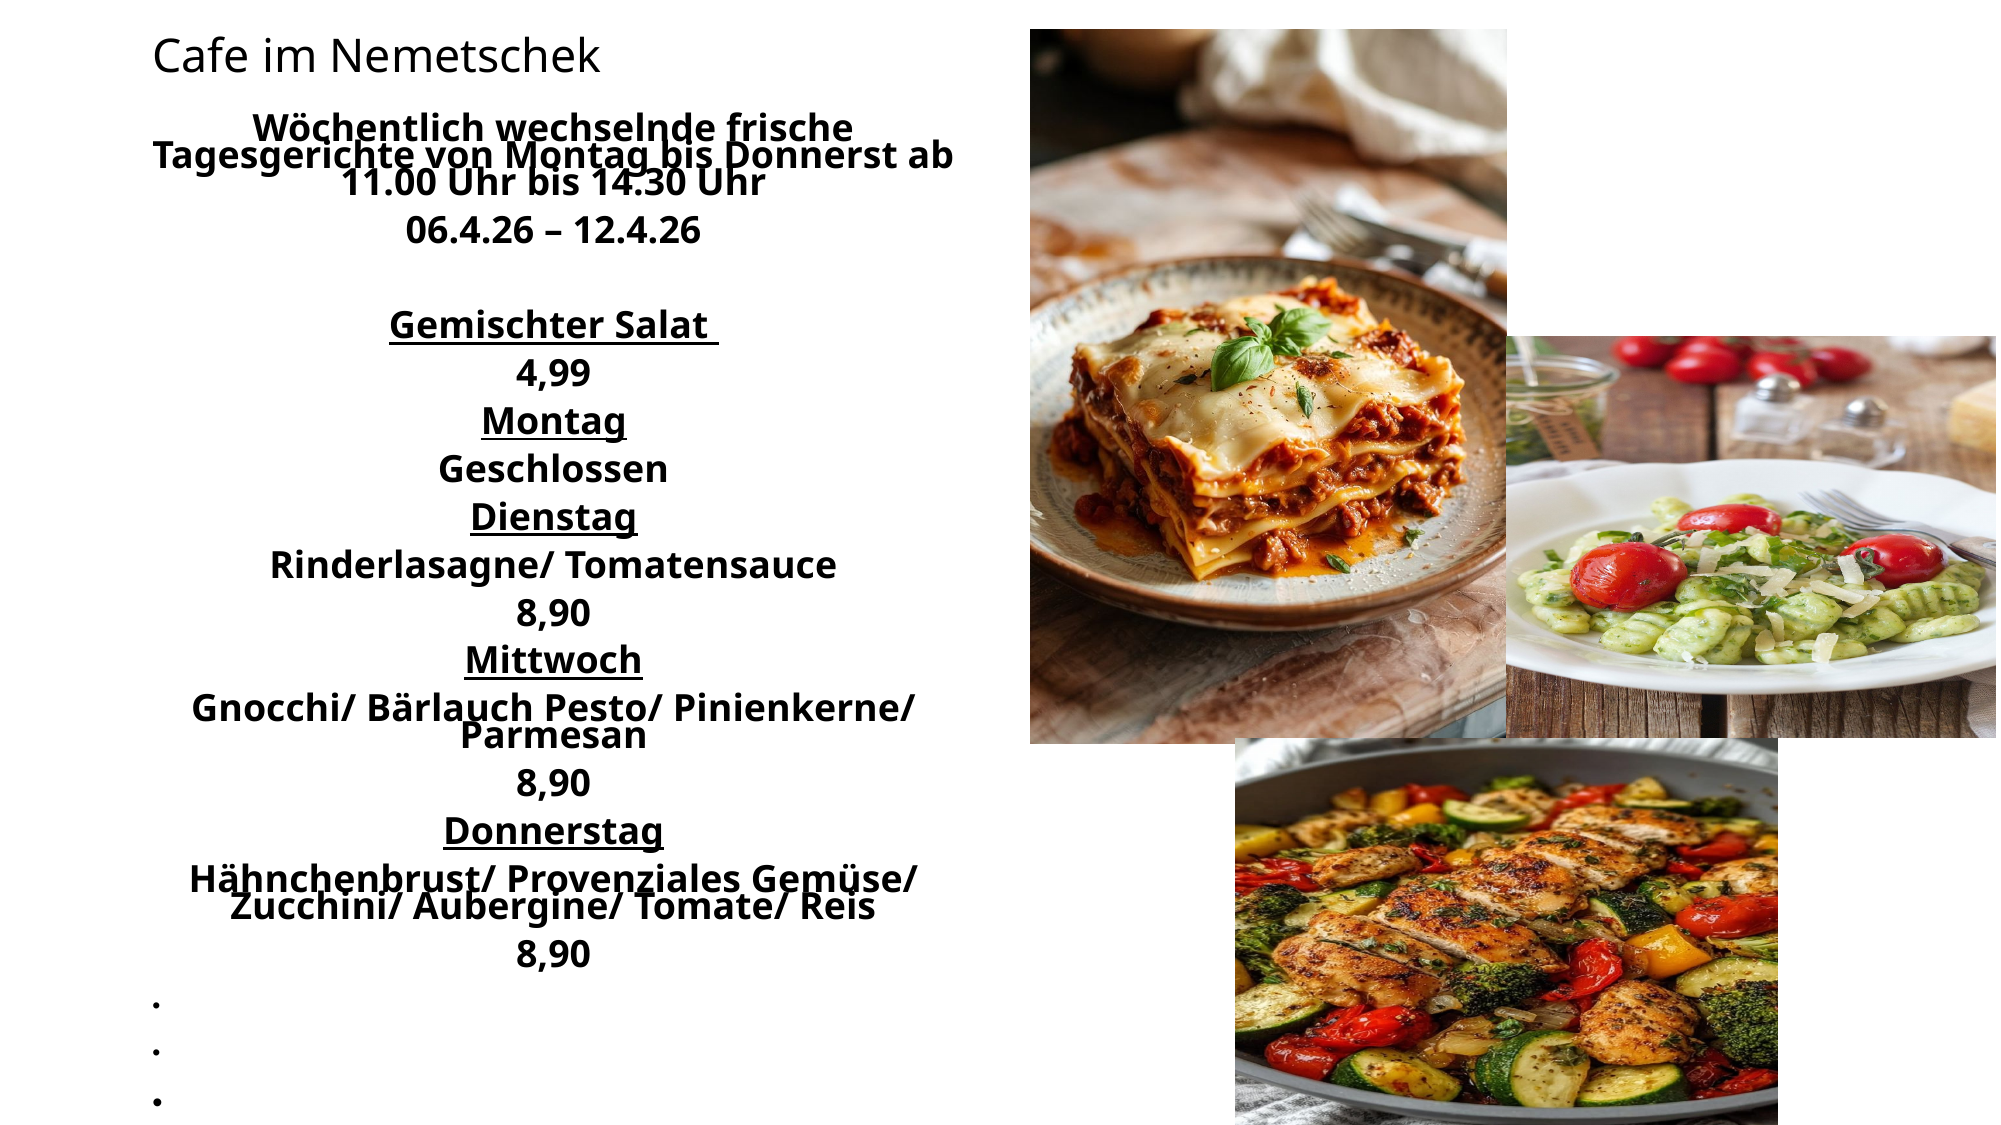

# Cafe im Nemetschek
Wöchentlich wechselnde frische Tagesgerichte von Montag bis Donnerst ab 11.00 Uhr bis 14.30 Uhr
06.4.26 – 12.4.26
Gemischter Salat
4,99
Montag
Geschlossen
Dienstag
Rinderlasagne/ Tomatensauce
8,90
Mittwoch
Gnocchi/ Bärlauch Pesto/ Pinienkerne/ Parmesan
8,90
Donnerstag
Hähnchenbrust/ Provenziales Gemüse/ Zucchini/ Aubergine/ Tomate/ Reis
8,90